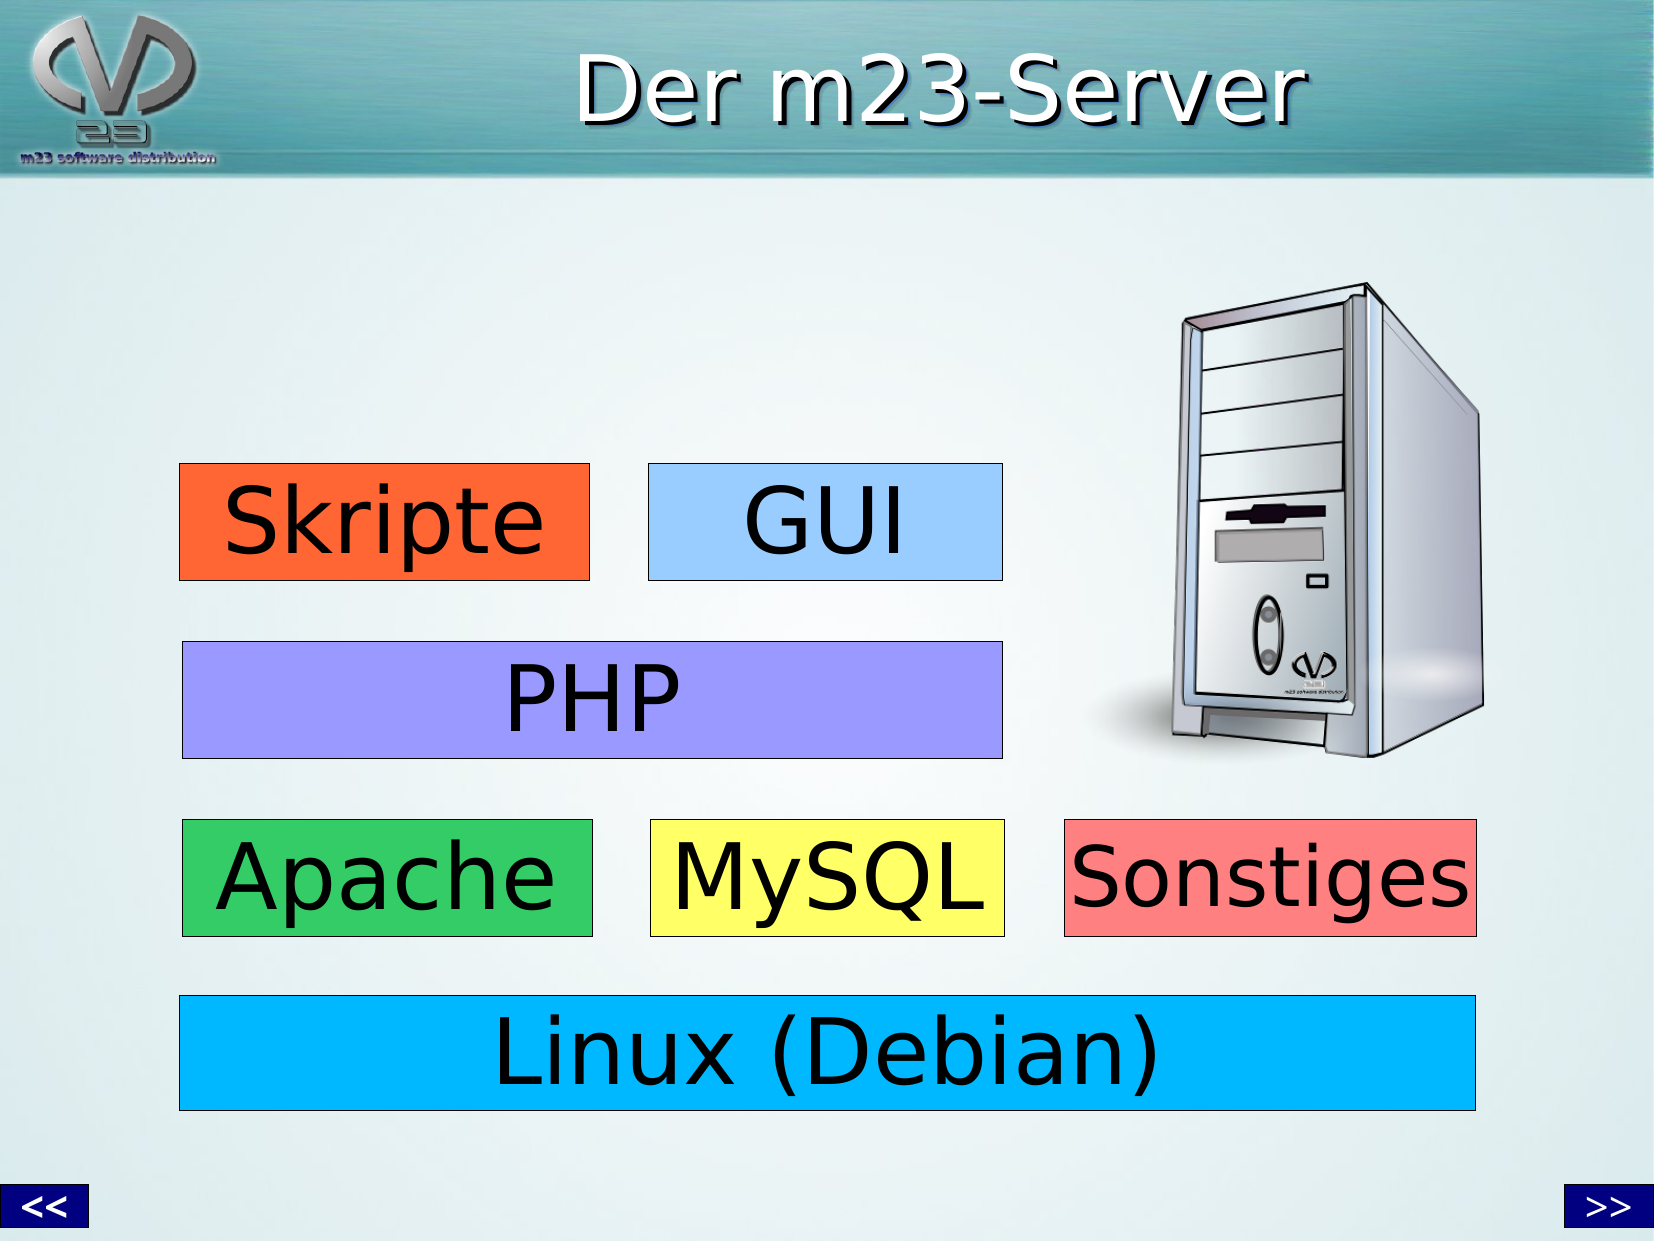

# Der m23-Server
Skripte
GUI
PHP
Apache
MySQL
Sonstiges
Linux (Debian)